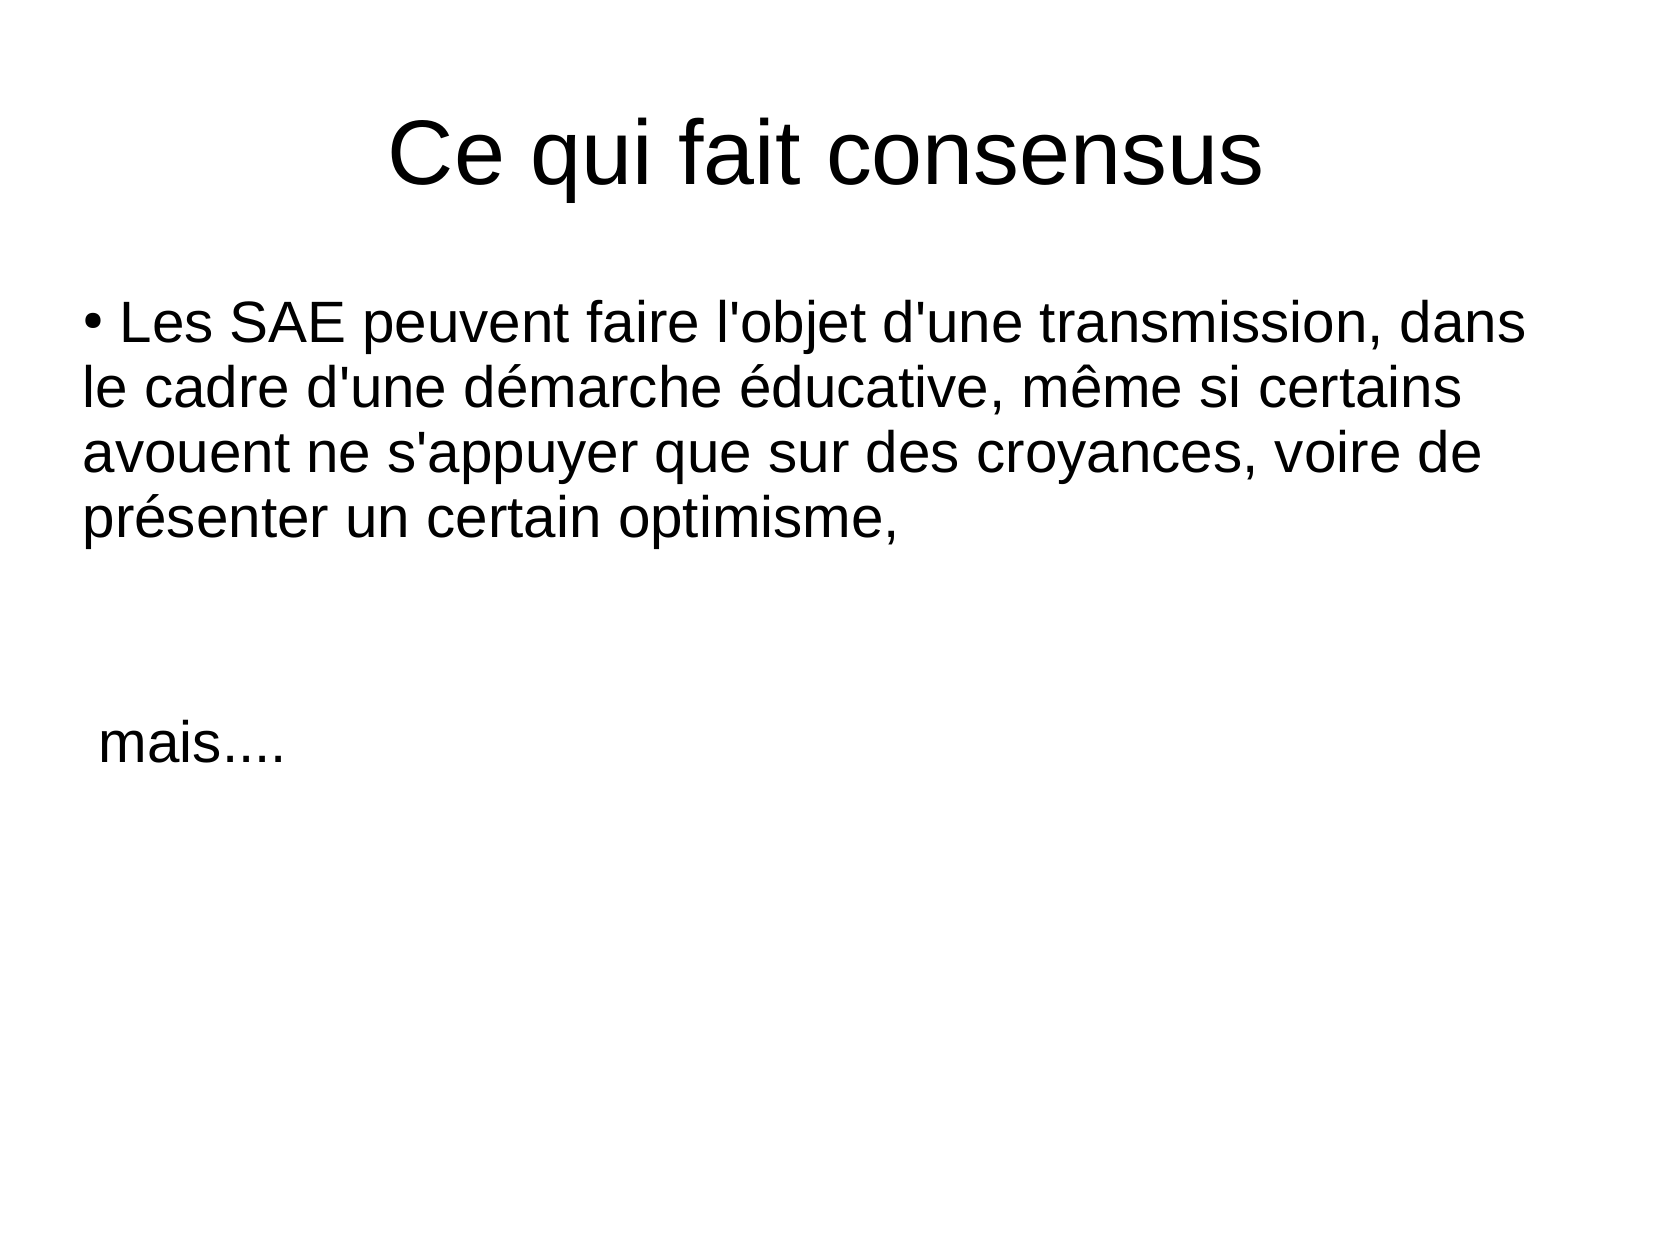

# Ce qui fait consensus
 Les SAE peuvent faire l'objet d'une transmission, dans le cadre d'une démarche éducative, même si certains avouent ne s'appuyer que sur des croyances, voire de présenter un certain optimisme,
 mais....